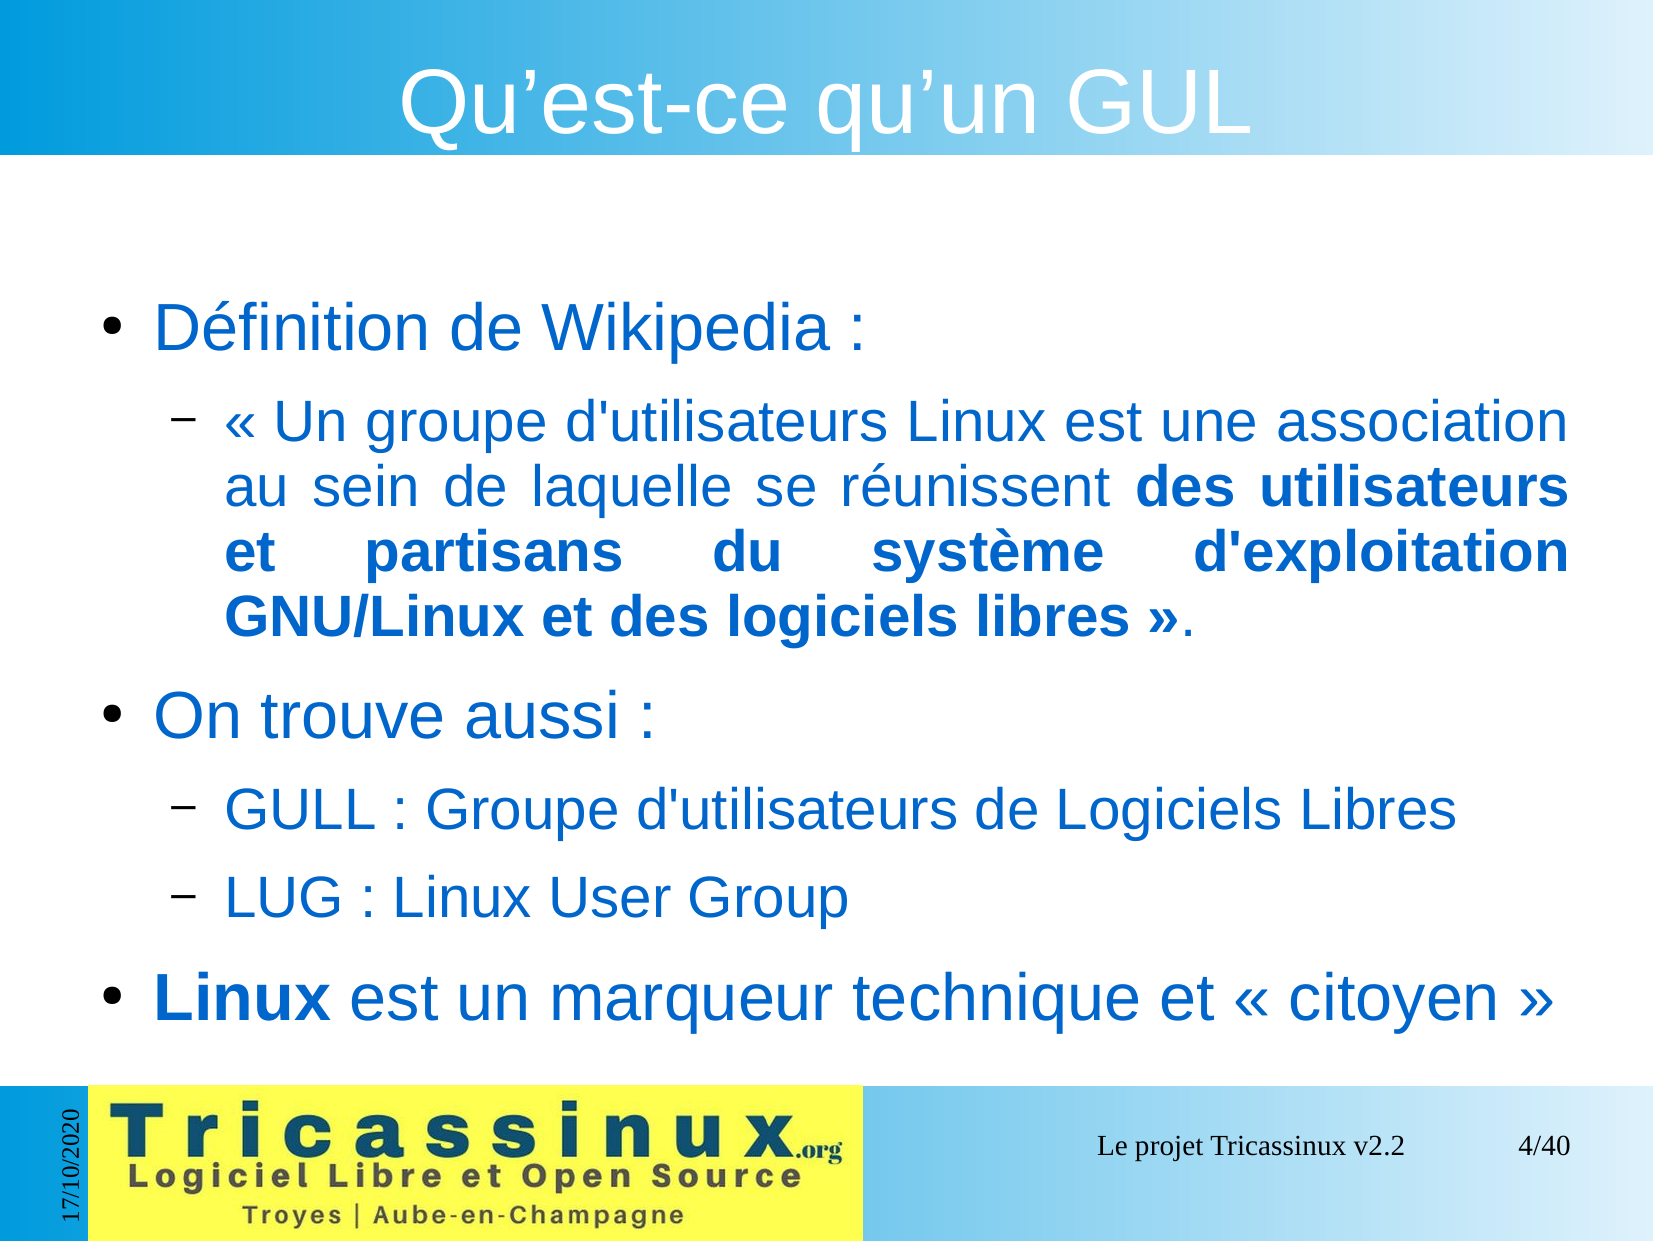

# Qu’est-ce qu’un GUL
Définition de Wikipedia :
« Un groupe d'utilisateurs Linux est une association au sein de laquelle se réunissent des utilisateurs et partisans du système d'exploitation GNU/Linux et des logiciels libres ».
On trouve aussi :
GULL : Groupe d'utilisateurs de Logiciels Libres
LUG : Linux User Group
Linux est un marqueur technique et « citoyen »
17/10/2020
4